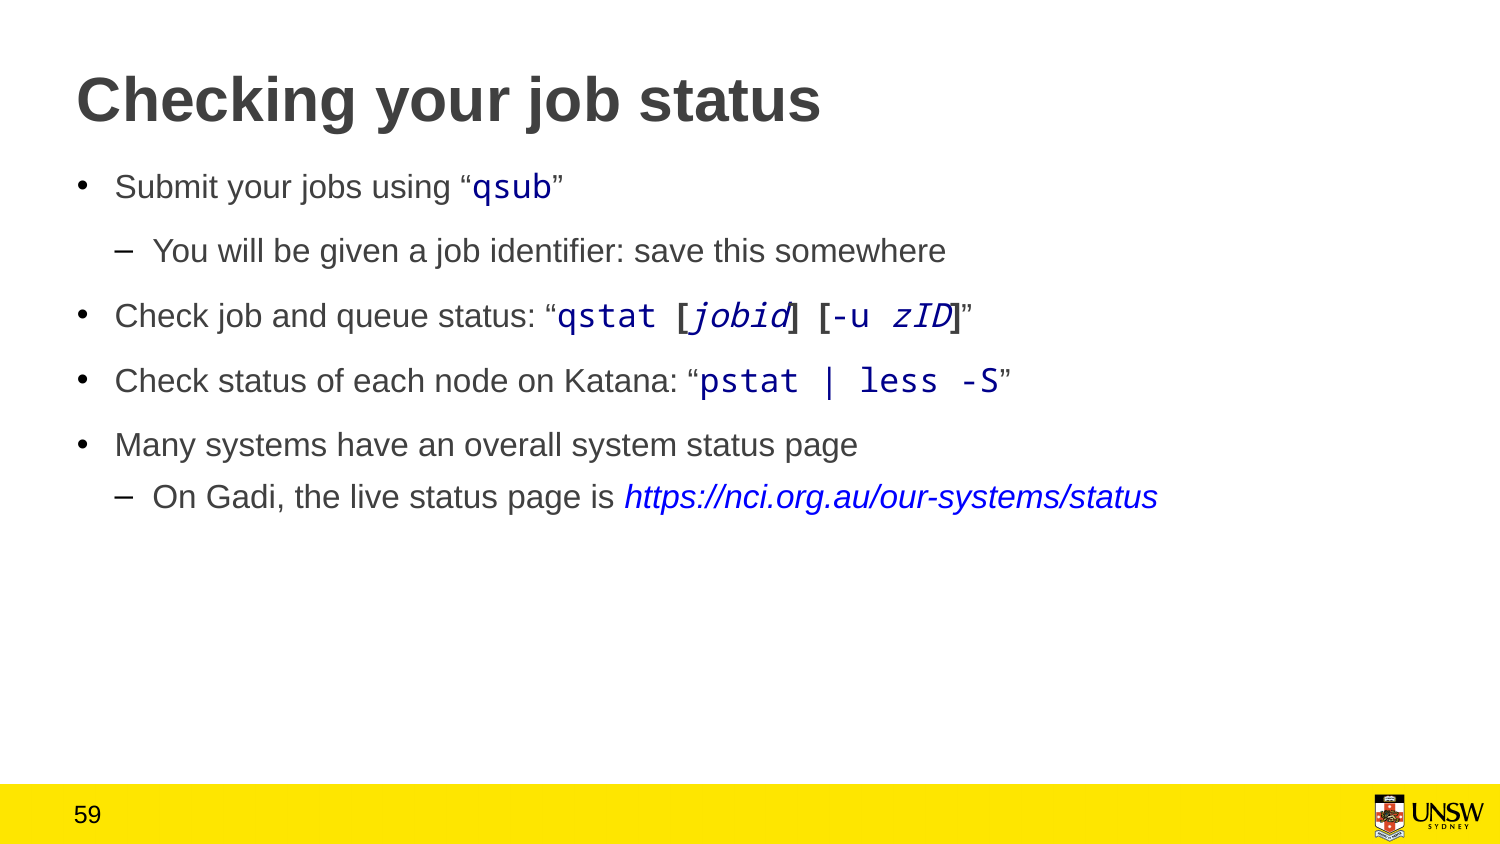

# Checking your job status
Submit your jobs using “qsub”
You will be given a job identifier: save this somewhere
Check job and queue status: “qstat [jobid] [-u zID]”
Check status of each node on Katana: “pstat | less -S”
Many systems have an overall system status page
On Gadi, the live status page is https://nci.org.au/our-systems/status